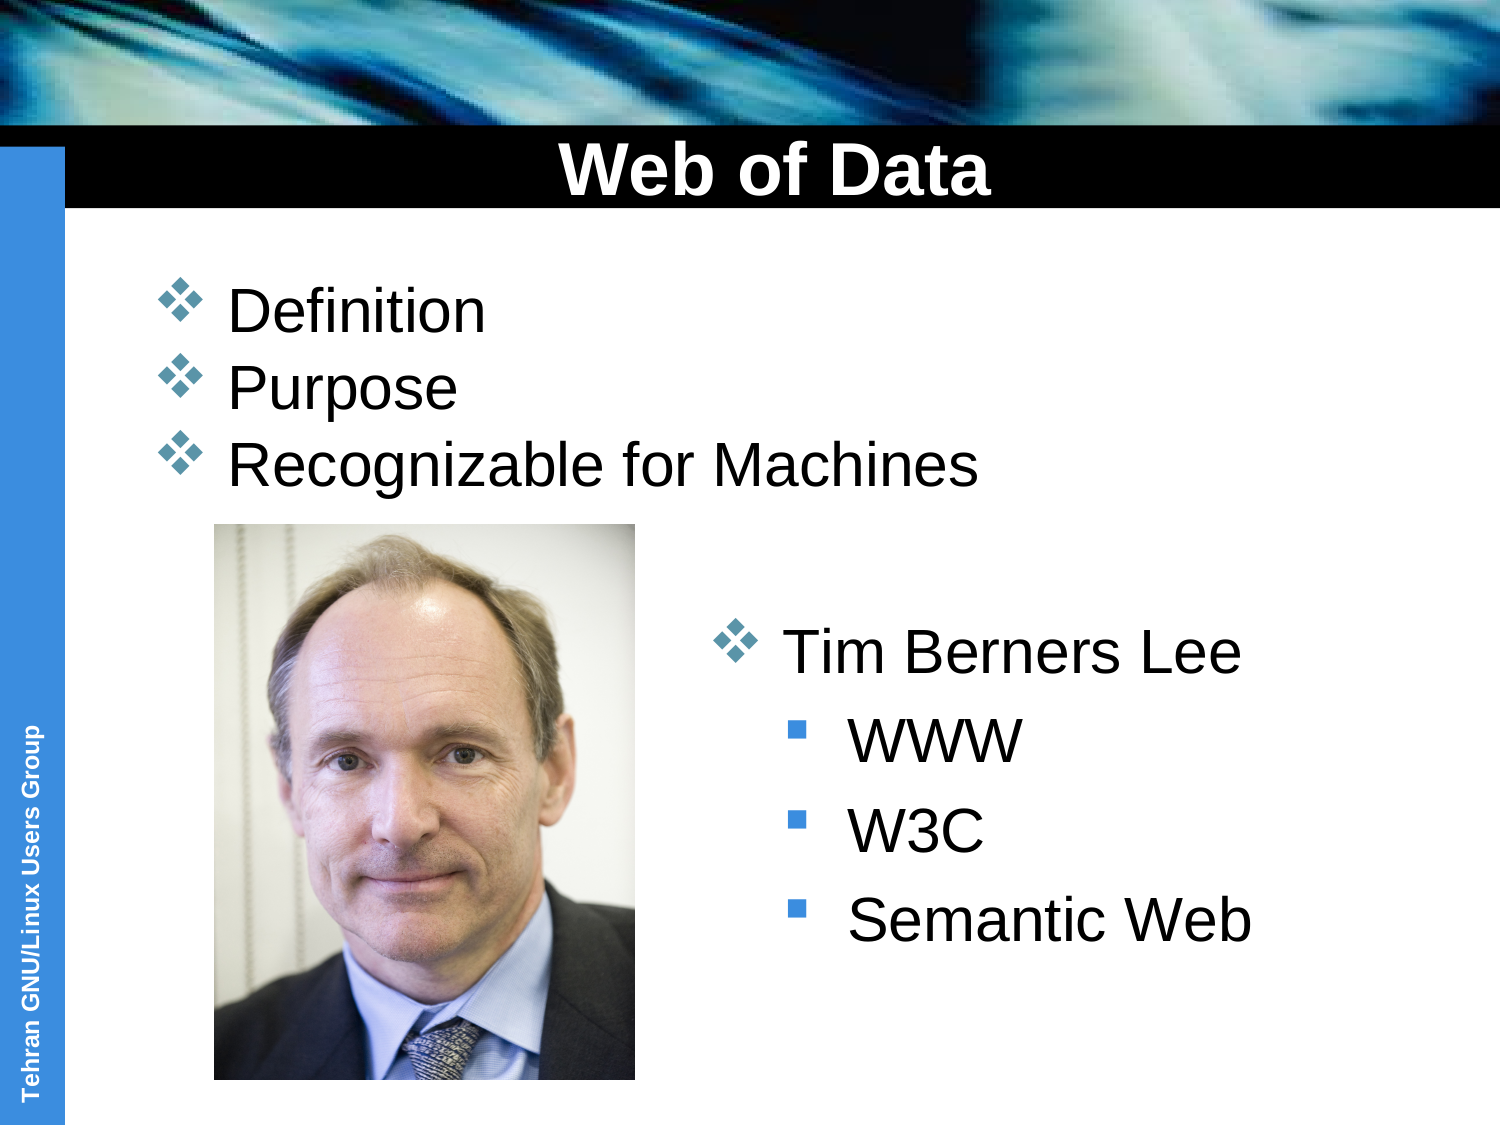

# Web of Data
 Definition
 Purpose
 Recognizable for Machines
 Tim Berners Lee
 WWW
 W3C
 Semantic Web